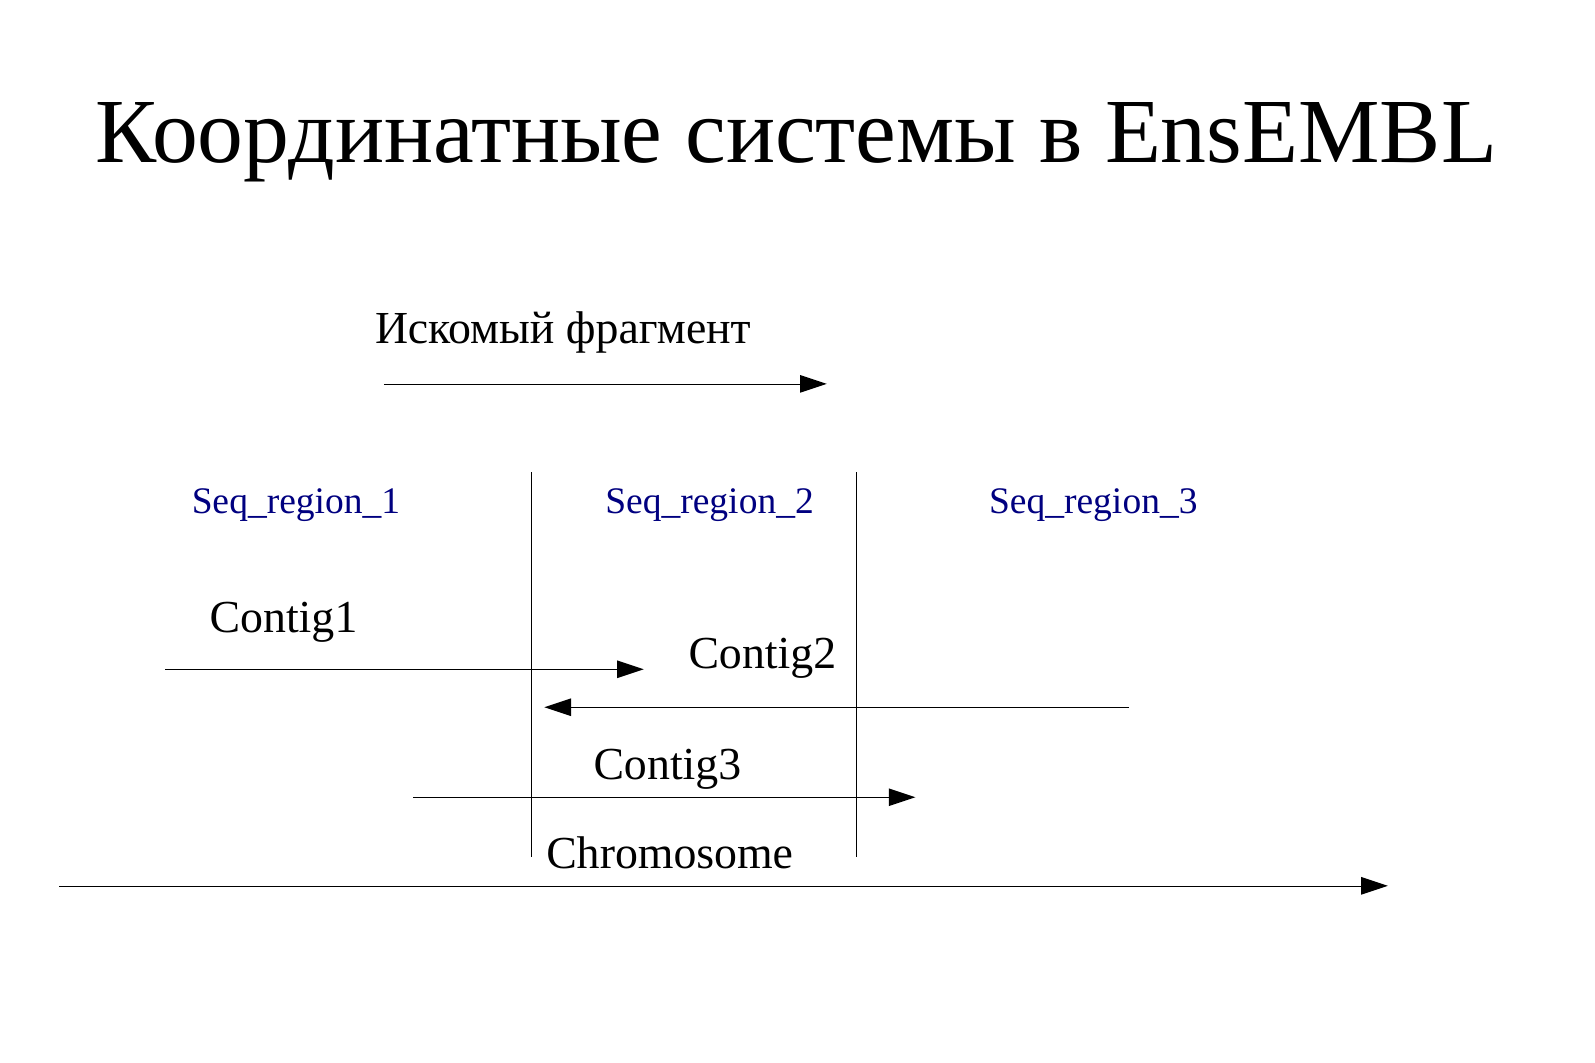

# Координатные системы в EnsEMBL
Искомый фрагмент
Seq_region_1
Seq_region_2
Seq_region_3
Contig1
Contig2
Contig3
Chromosome